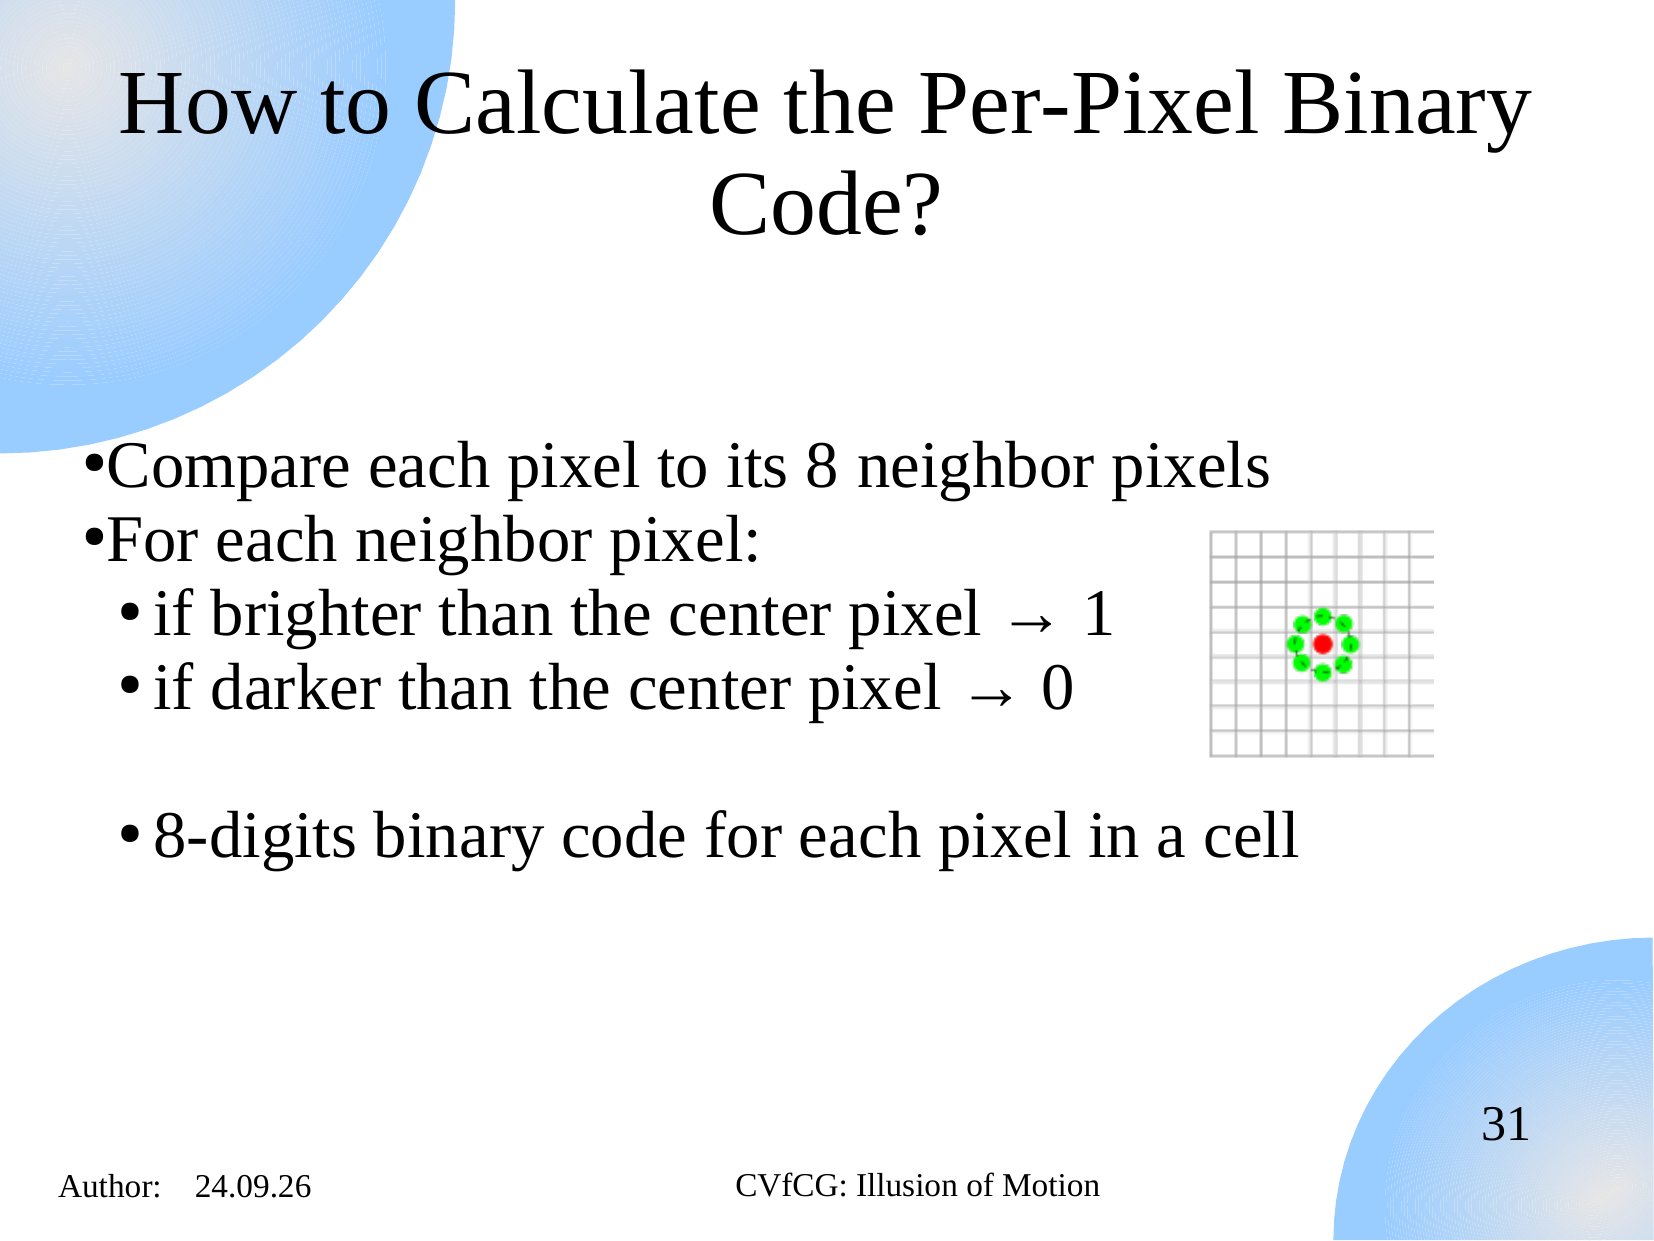

# How to Calculate the Per-Pixel Binary Code?
Compare each pixel to its 8 neighbor pixels
For each neighbor pixel:
if brighter than the center pixel → 1
if darker than the center pixel → 0
8-digits binary code for each pixel in a cell
CVfCG: Illusion of Motion